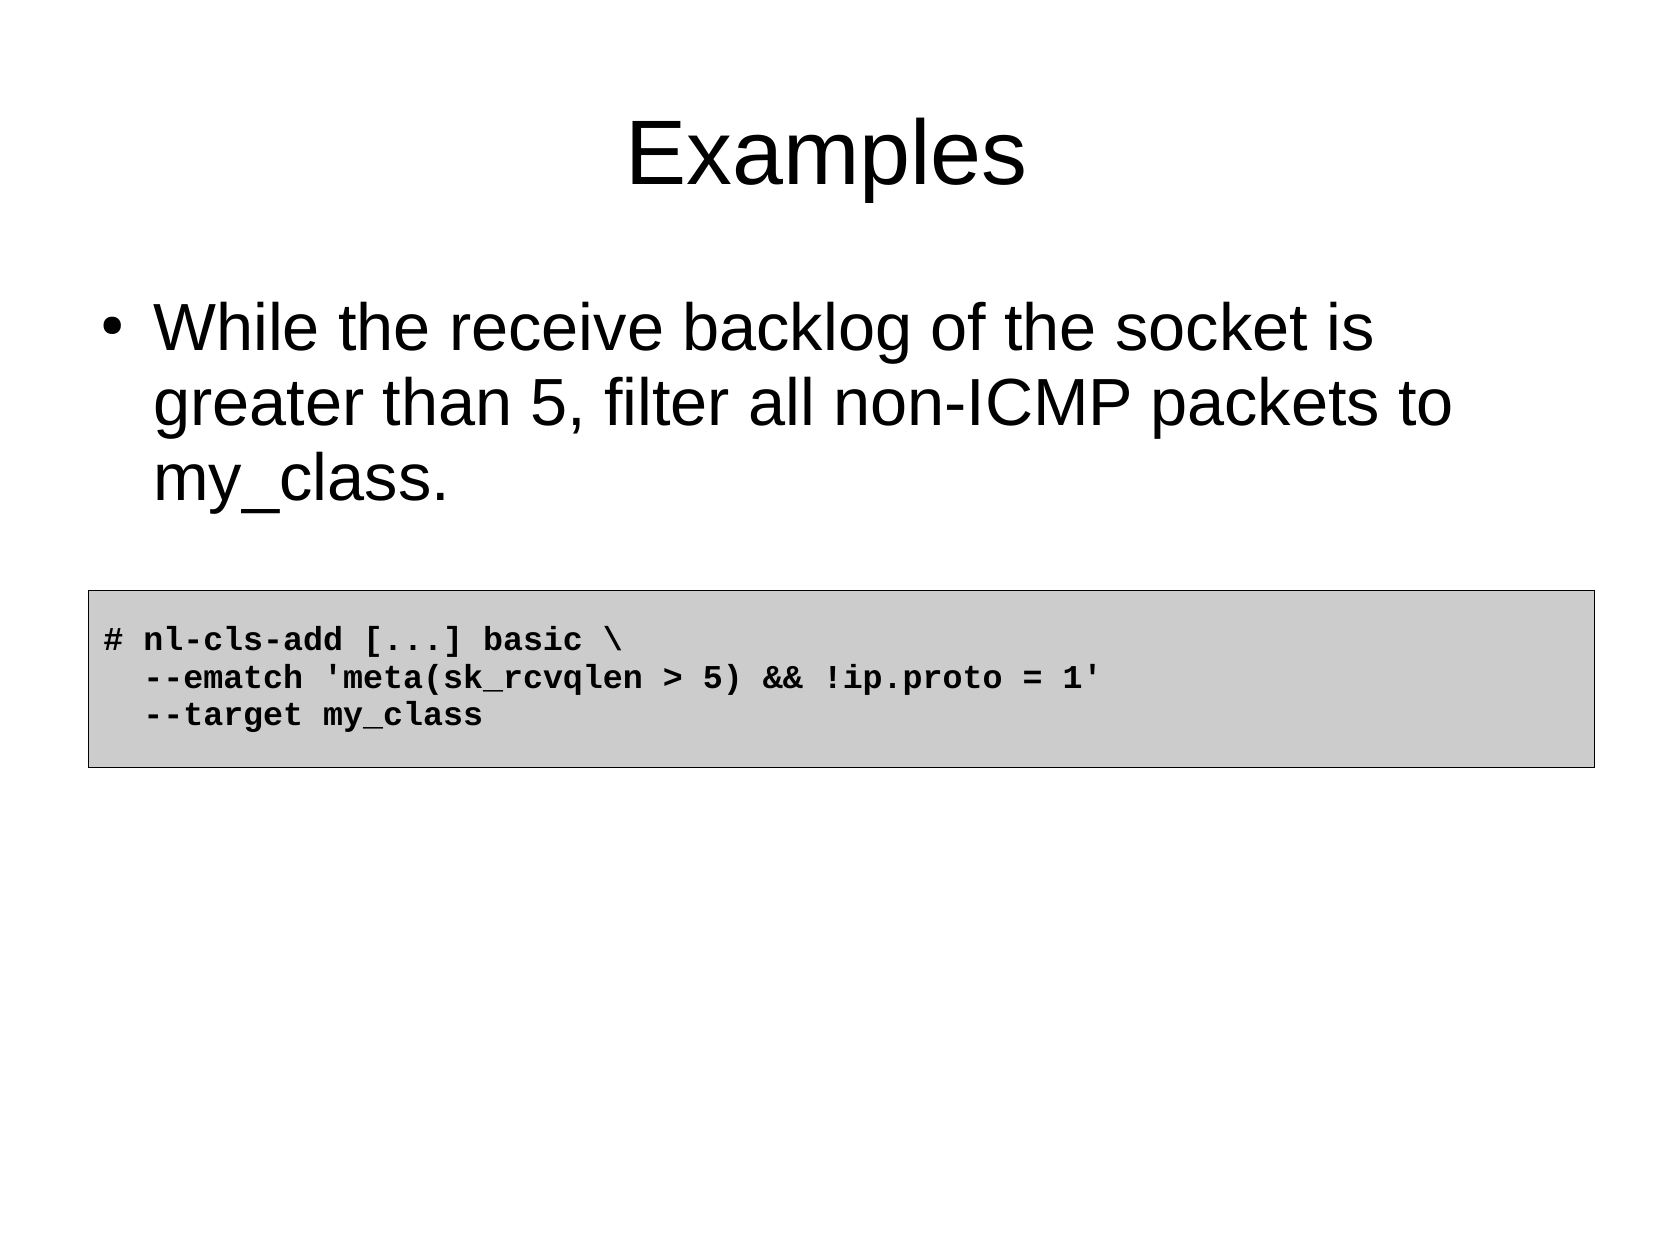

# Examples
While the receive backlog of the socket is greater than 5, filter all non-ICMP packets to my_class.
# nl-cls-add [...] basic \
 --ematch 'meta(sk_rcvqlen > 5) && !ip.proto = 1'
 --target my_class